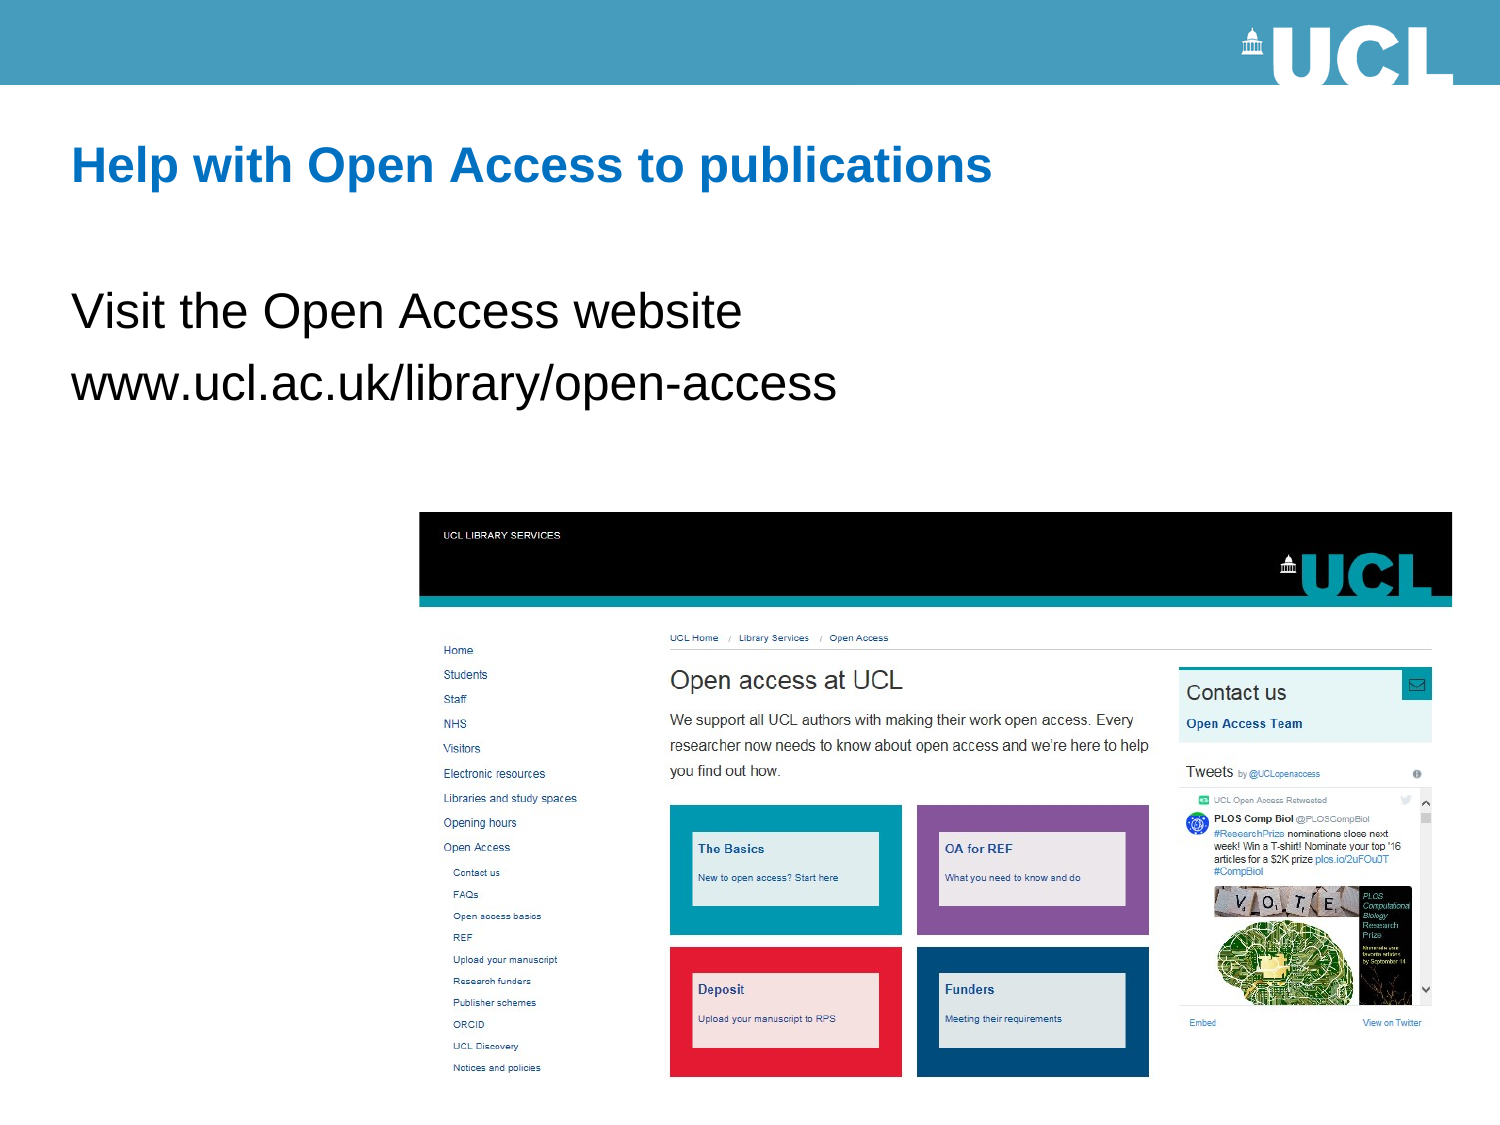

Help with Open Access to publications
Visit the Open Access website
www.ucl.ac.uk/library/open-access